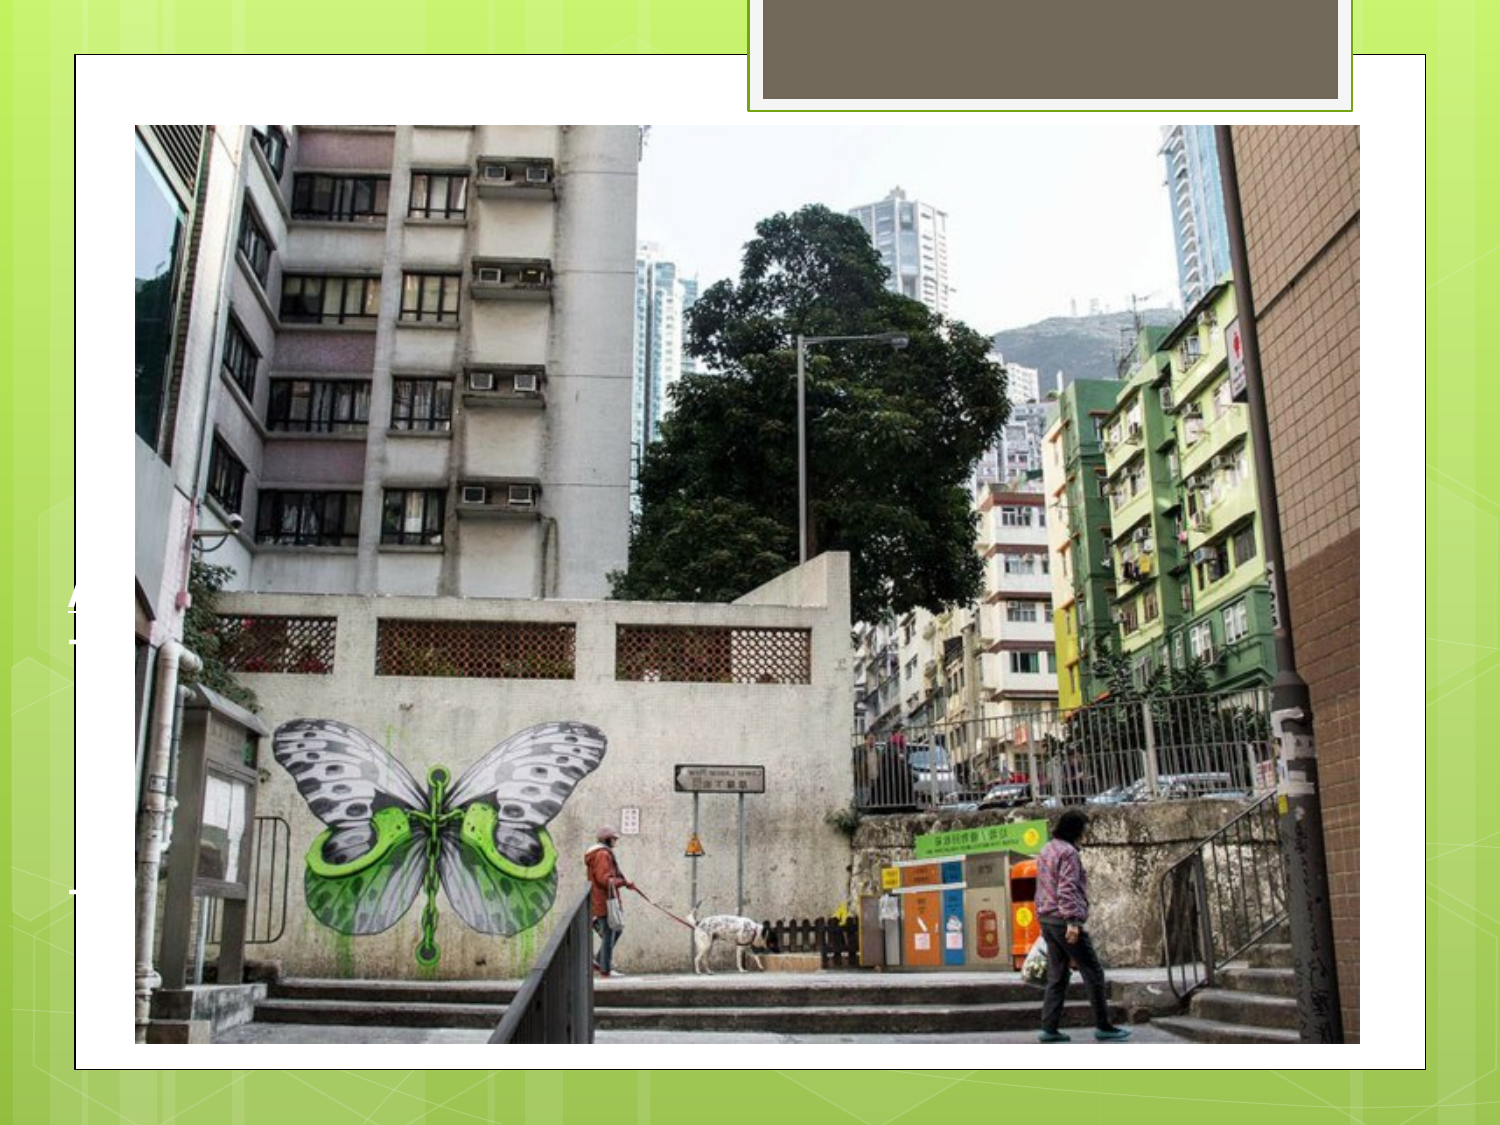

Analyse de l’oeuvre :
- message véhiculé
- rapport au titre